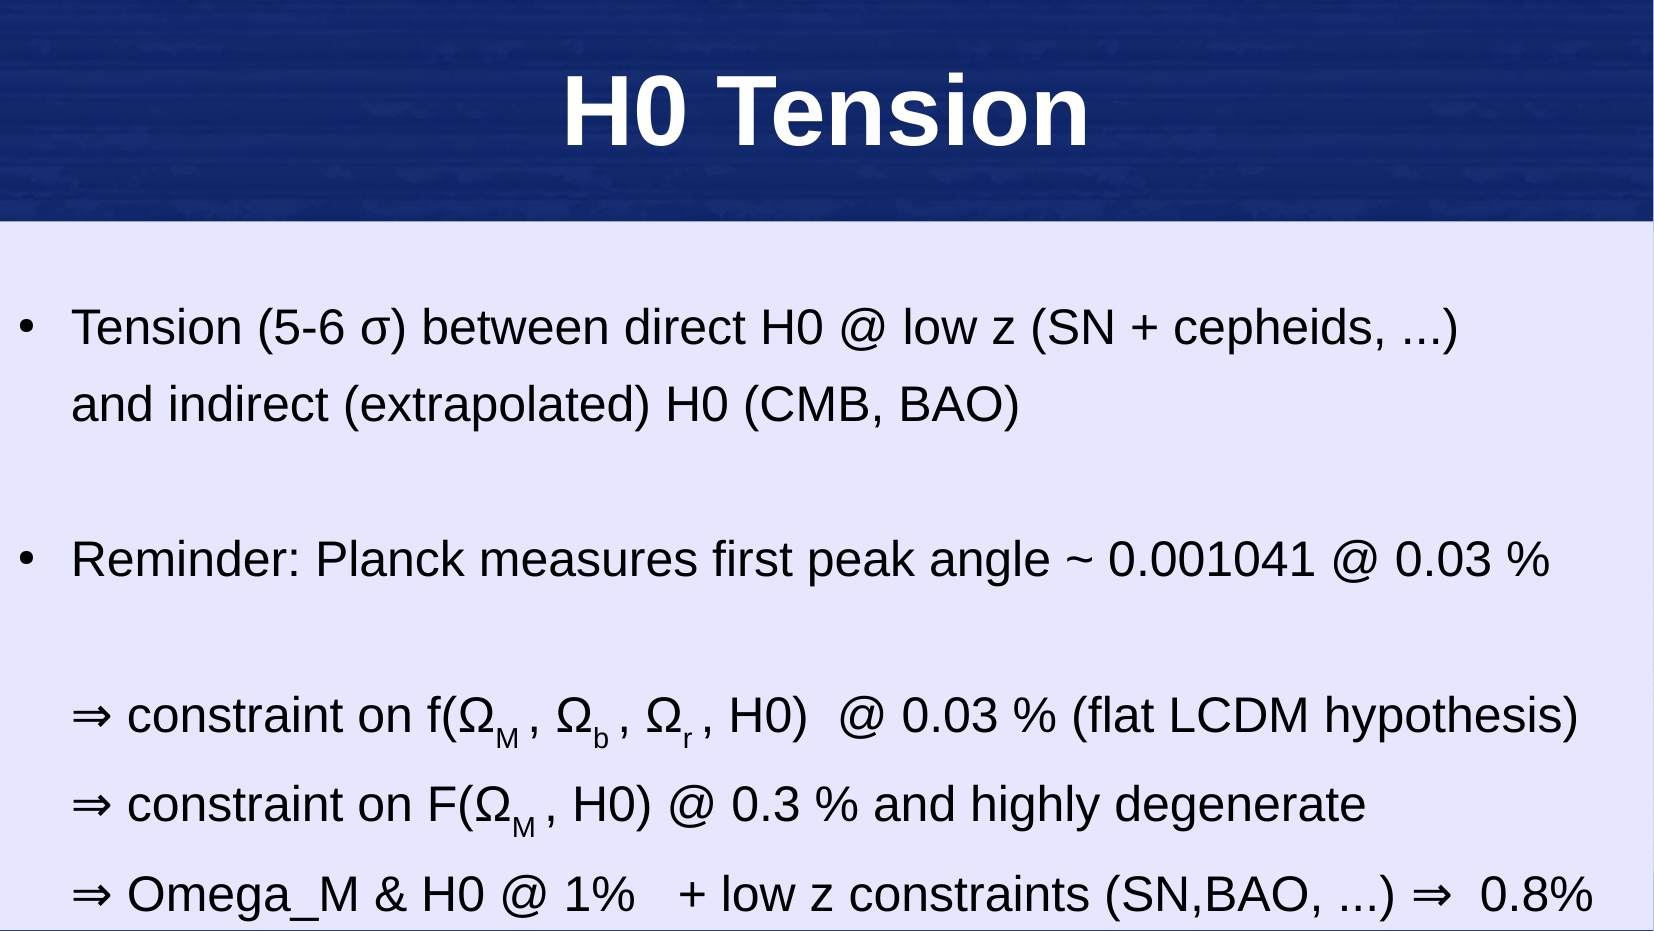

# H0 Tension
Tension (5-6 σ) between direct H0 @ low z (SN + cepheids, ...)
and indirect (extrapolated) H0 (CMB, BAO)
Reminder: Planck measures first peak angle ~ 0.001041 @ 0.03 %
⇒ constraint on f(ΩM , Ωb , Ωr , H0) @ 0.03 % (flat LCDM hypothesis)
⇒ constraint on F(ΩM , H0) @ 0.3 % and highly degenerate
⇒ Omega_M & H0 @ 1% + low z constraints (SN,BAO, ...) ⇒  0.8%